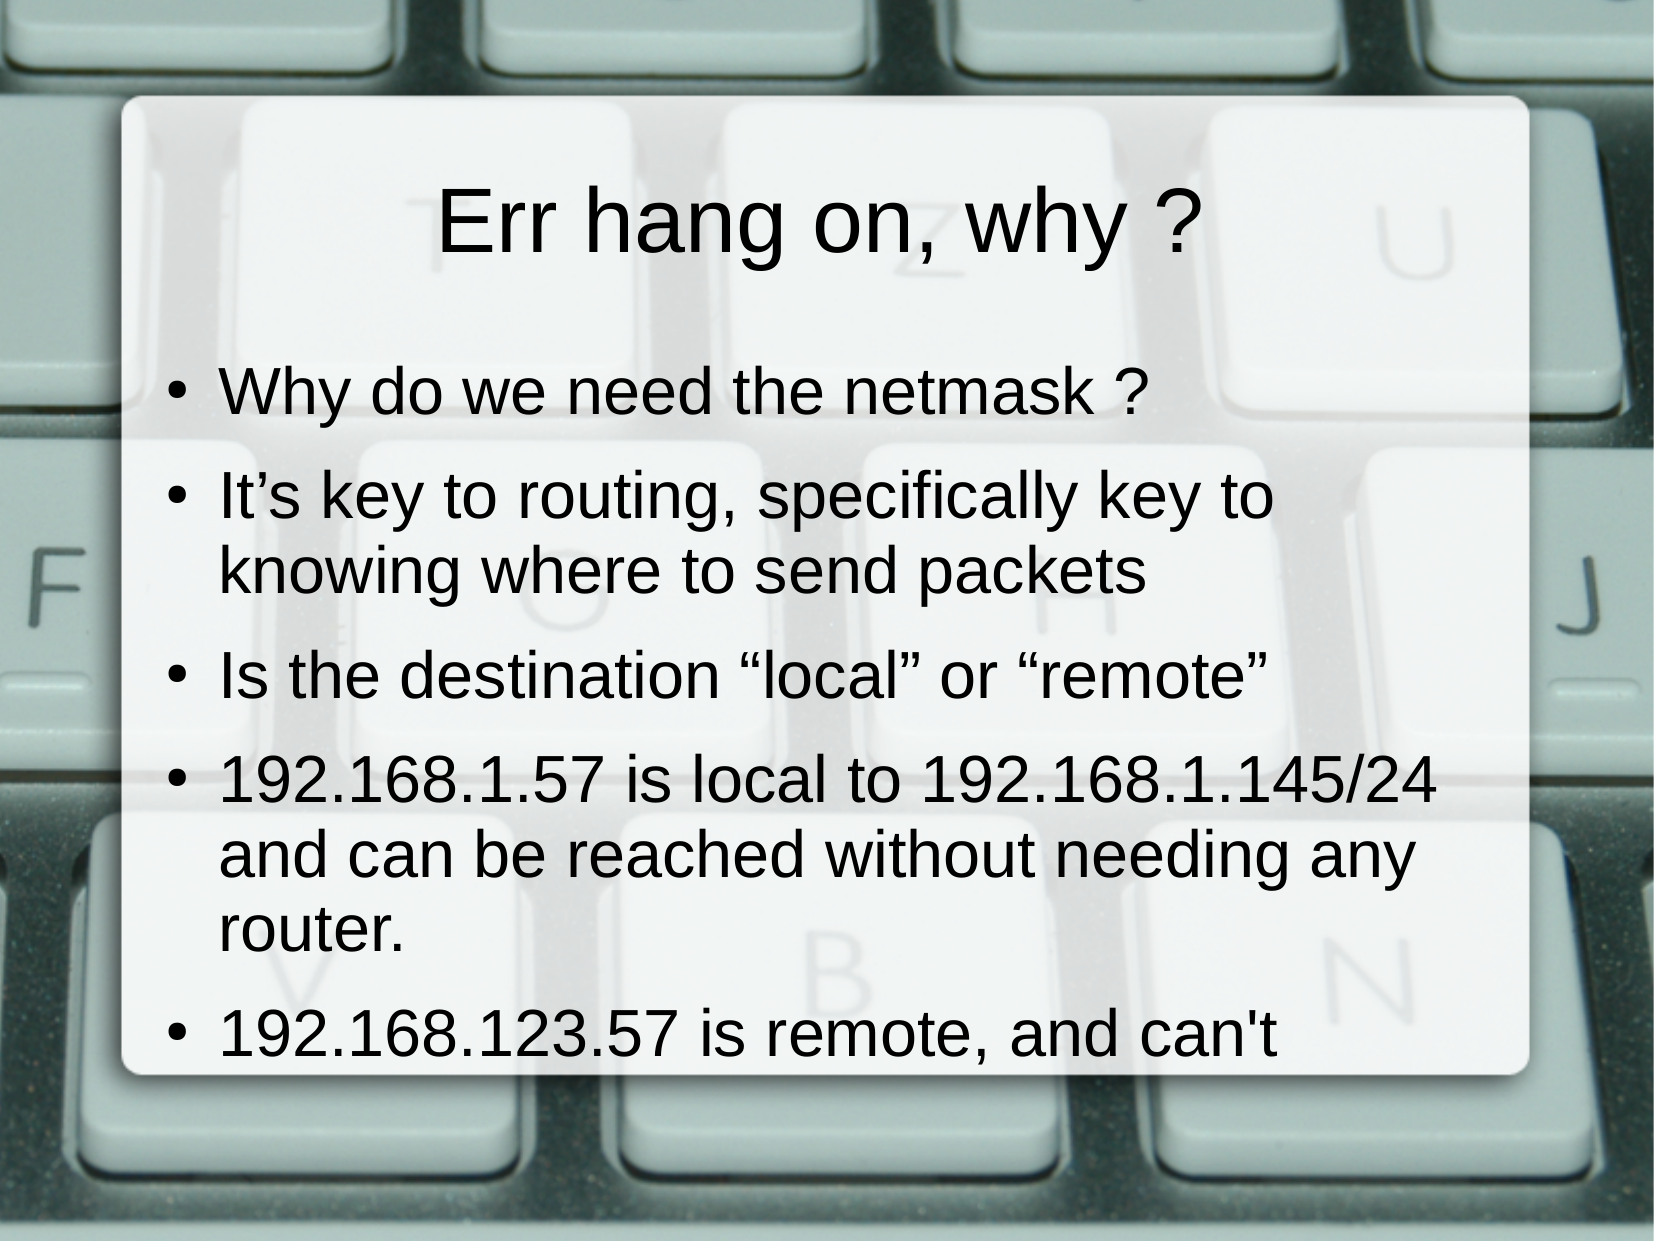

# Err hang on, why ?
Why do we need the netmask ?
It’s key to routing, specifically key to knowing where to send packets
Is the destination “local” or “remote”
192.168.1.57 is local to 192.168.1.145/24 and can be reached without needing any router.
192.168.123.57 is remote, and can't